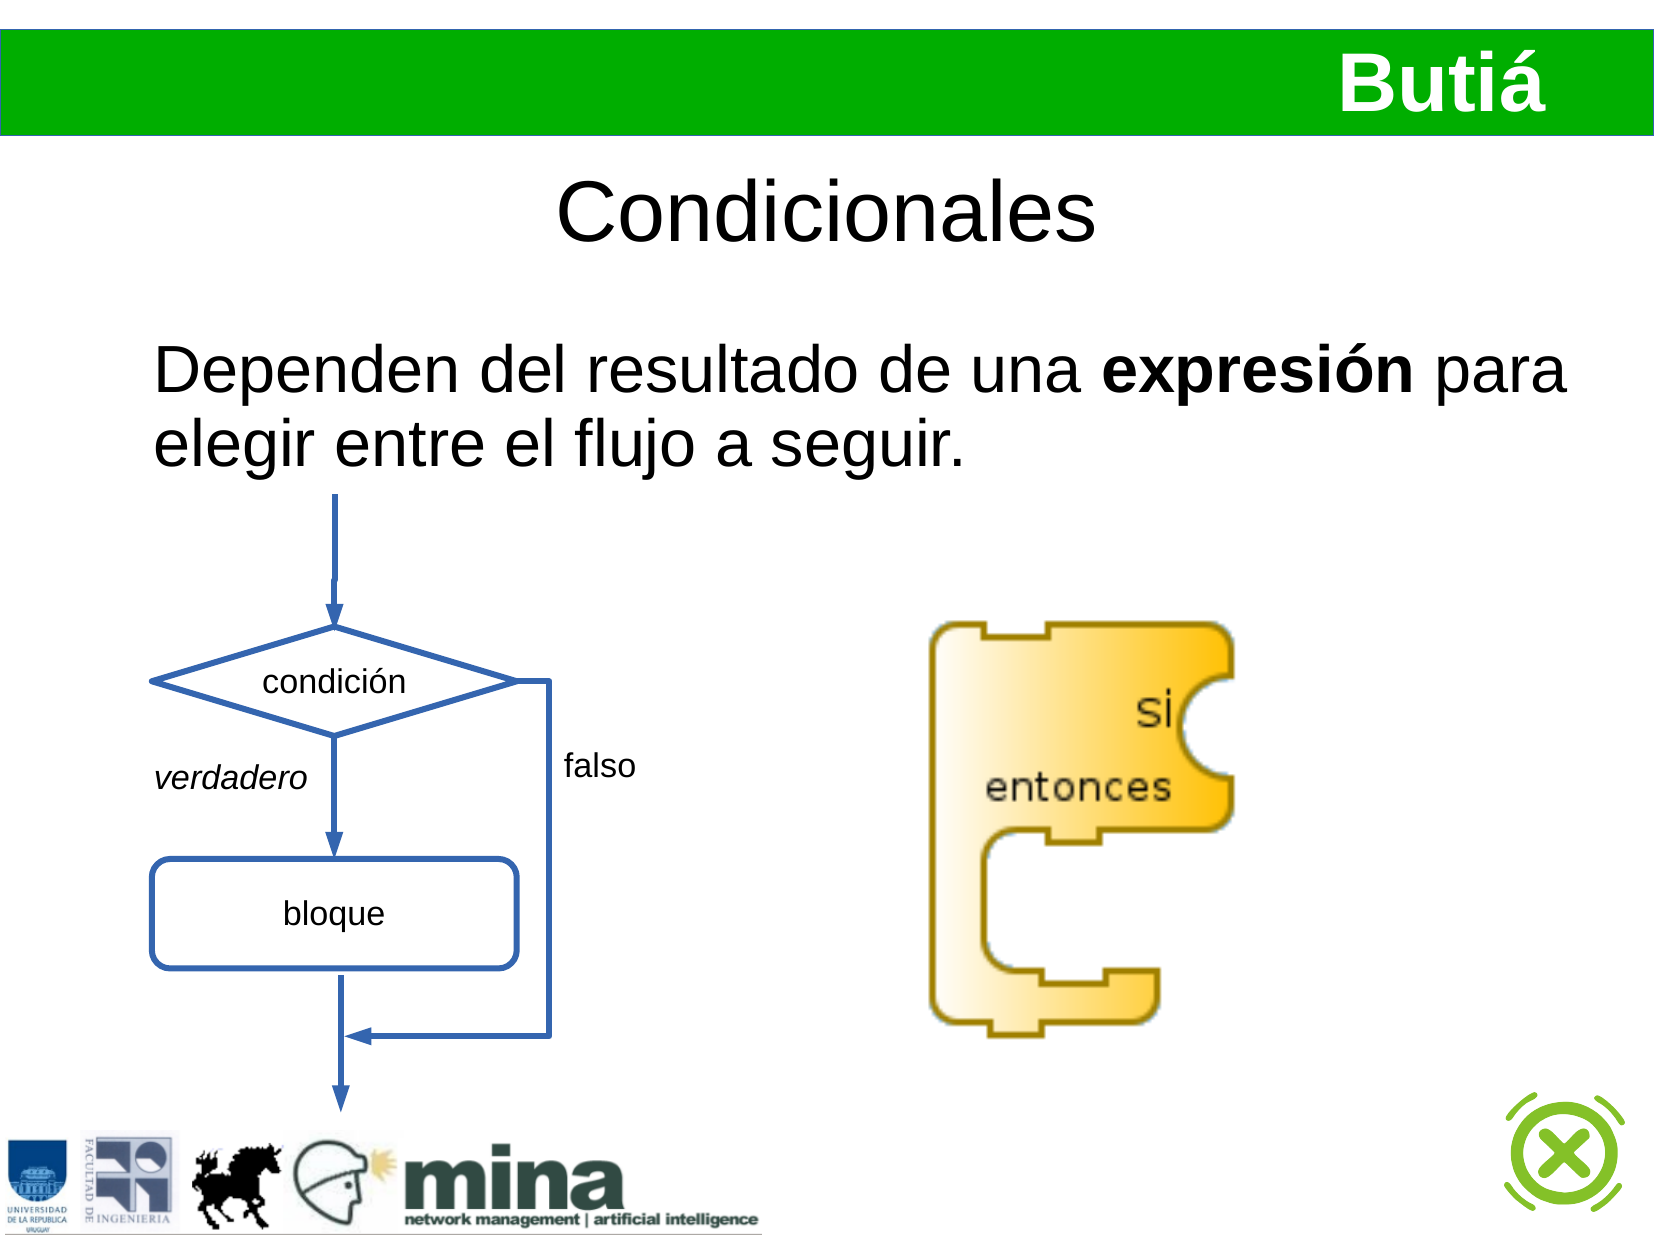

# Condicionales
Dependen del resultado de una expresión para elegir entre el flujo a seguir.
condición
falso
verdadero
bloque